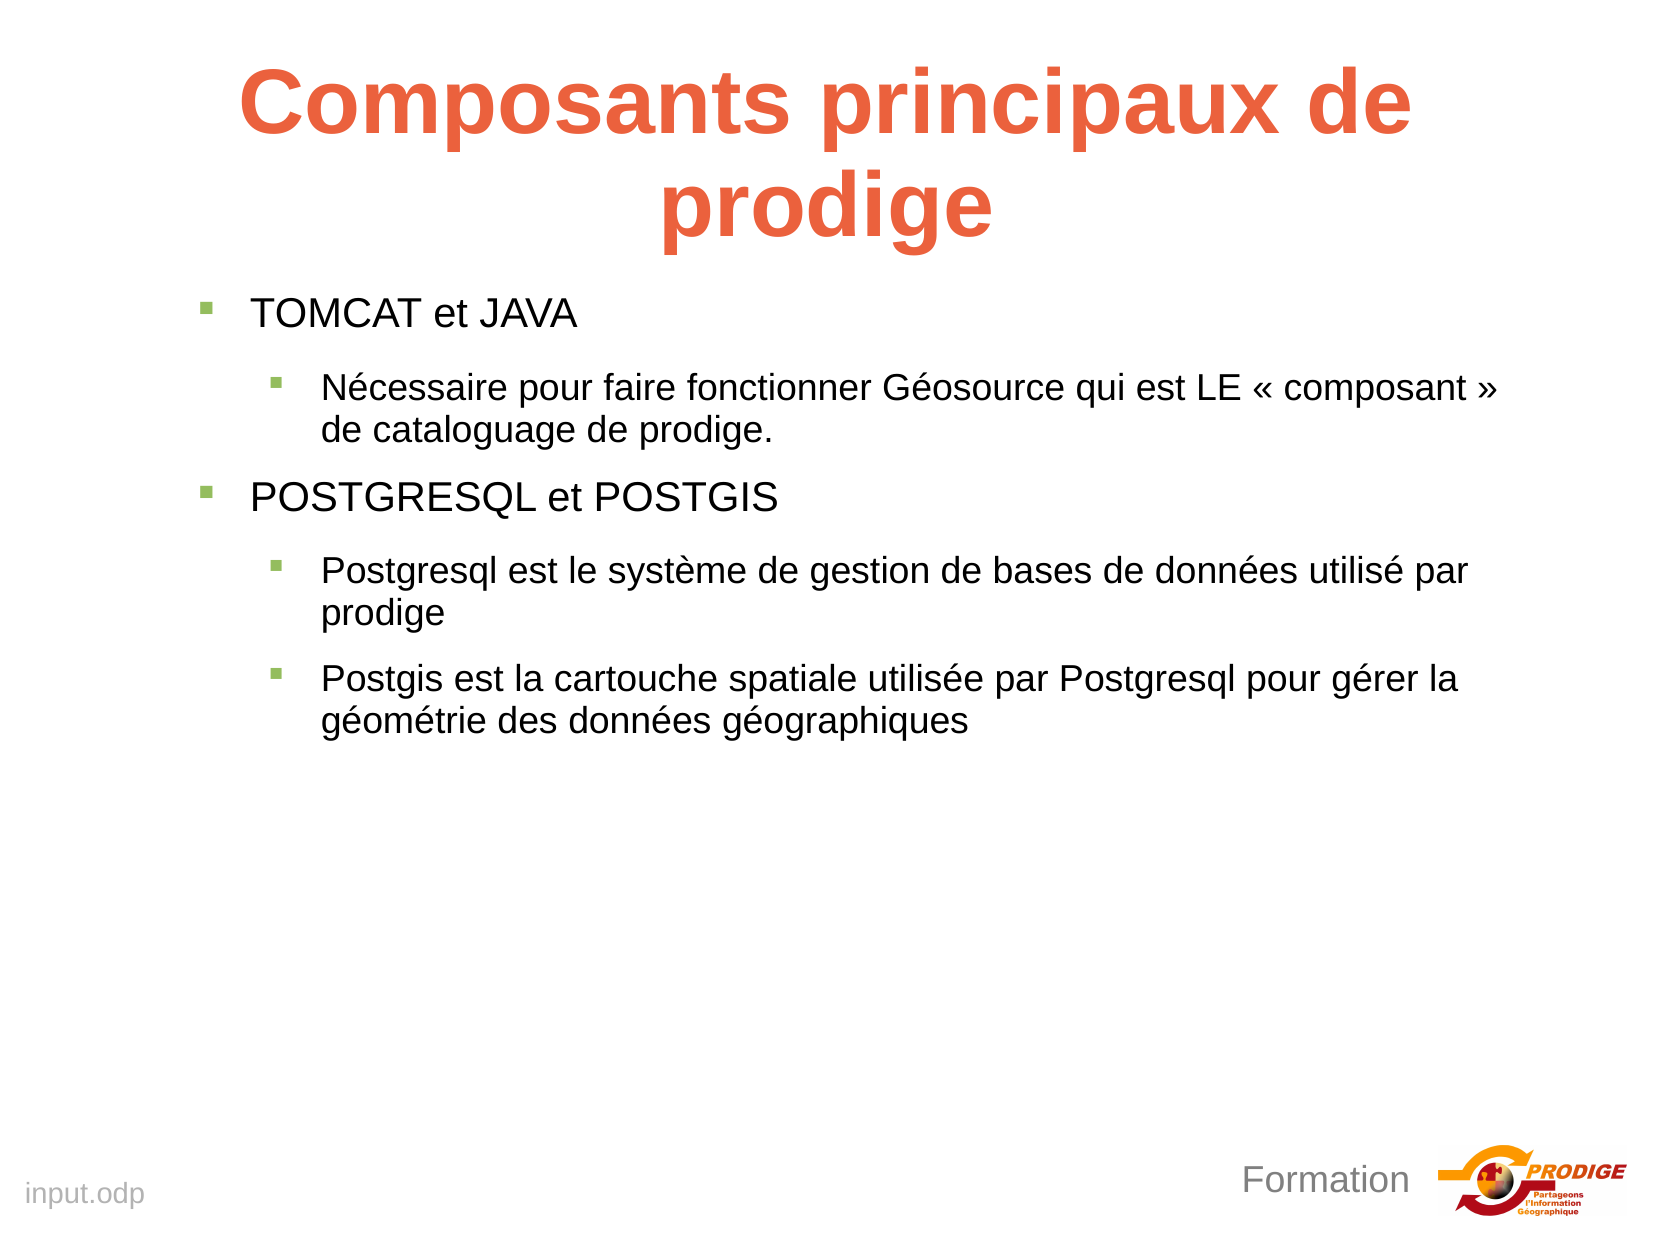

# Composants principaux de prodige
TOMCAT et JAVA
Nécessaire pour faire fonctionner Géosource qui est LE « composant » de cataloguage de prodige.
POSTGRESQL et POSTGIS
Postgresql est le système de gestion de bases de données utilisé par prodige
Postgis est la cartouche spatiale utilisée par Postgresql pour gérer la géométrie des données géographiques